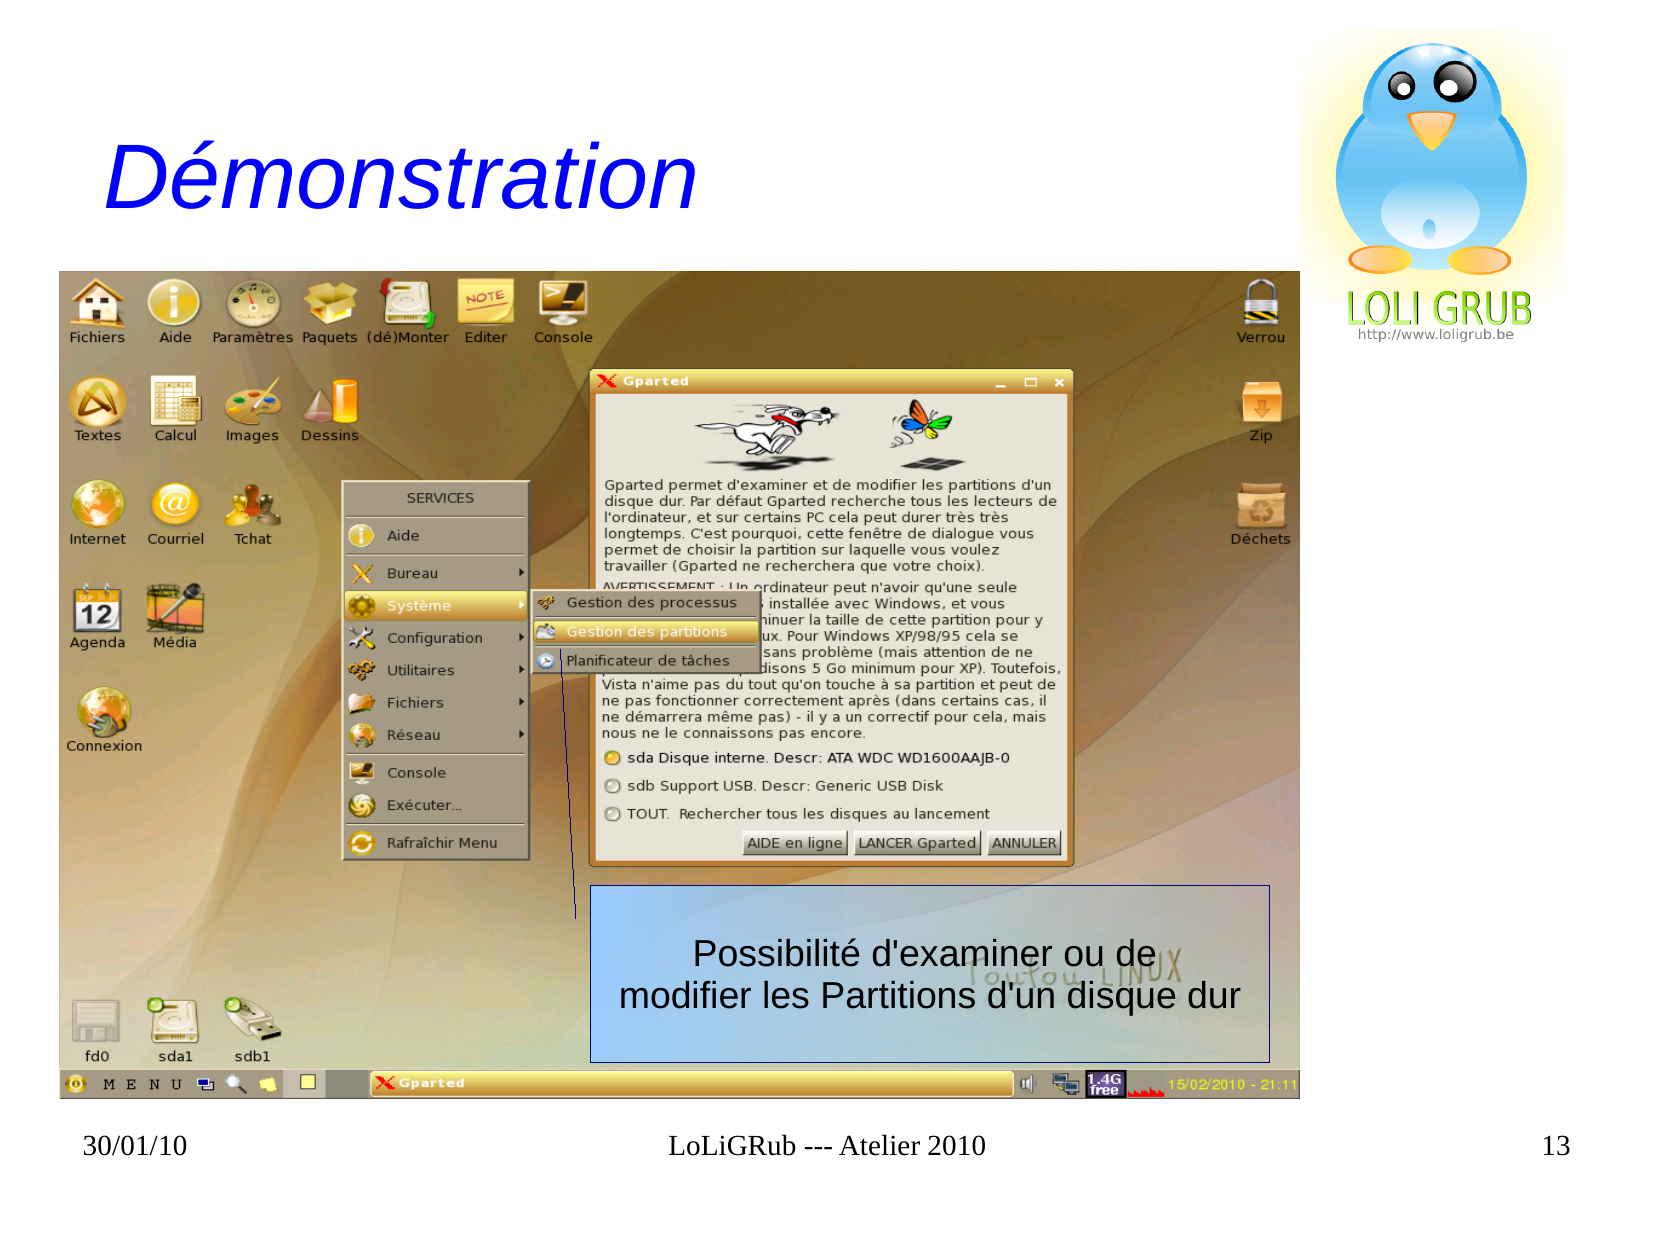

Démonstration
Possibilité d'examiner ou de
modifier les Partitions d'un disque dur
30/01/10
LoLiGRub --- Atelier 2010
13